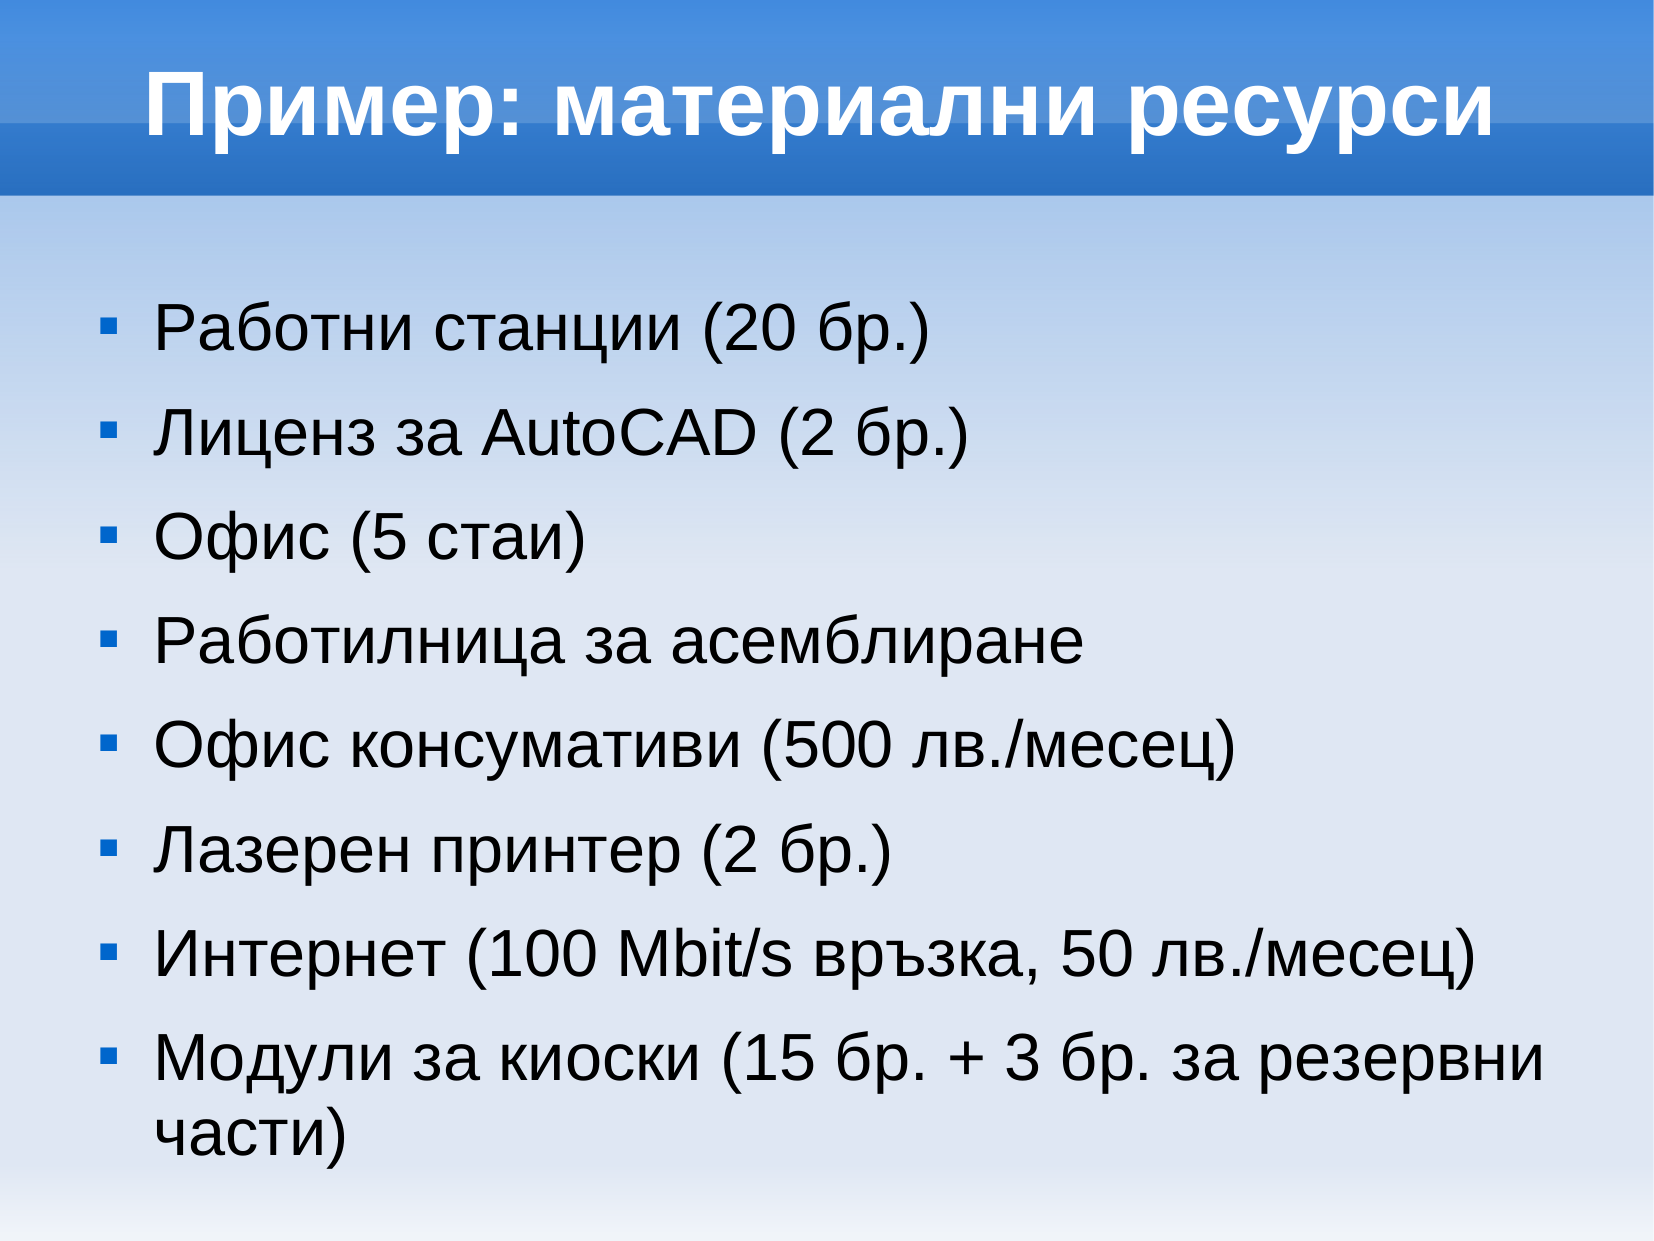

# Пример: материални ресурси
Работни станции (20 бр.)
Лиценз за AutoCAD (2 бр.)
Офис (5 стаи)
Работилница за асемблиране
Офис консумативи (500 лв./месец)
Лазерен принтер (2 бр.)
Интернет (100 Mbit/s връзка, 50 лв./месец)
Модули за киоски (15 бр. + 3 бр. за резервни части)